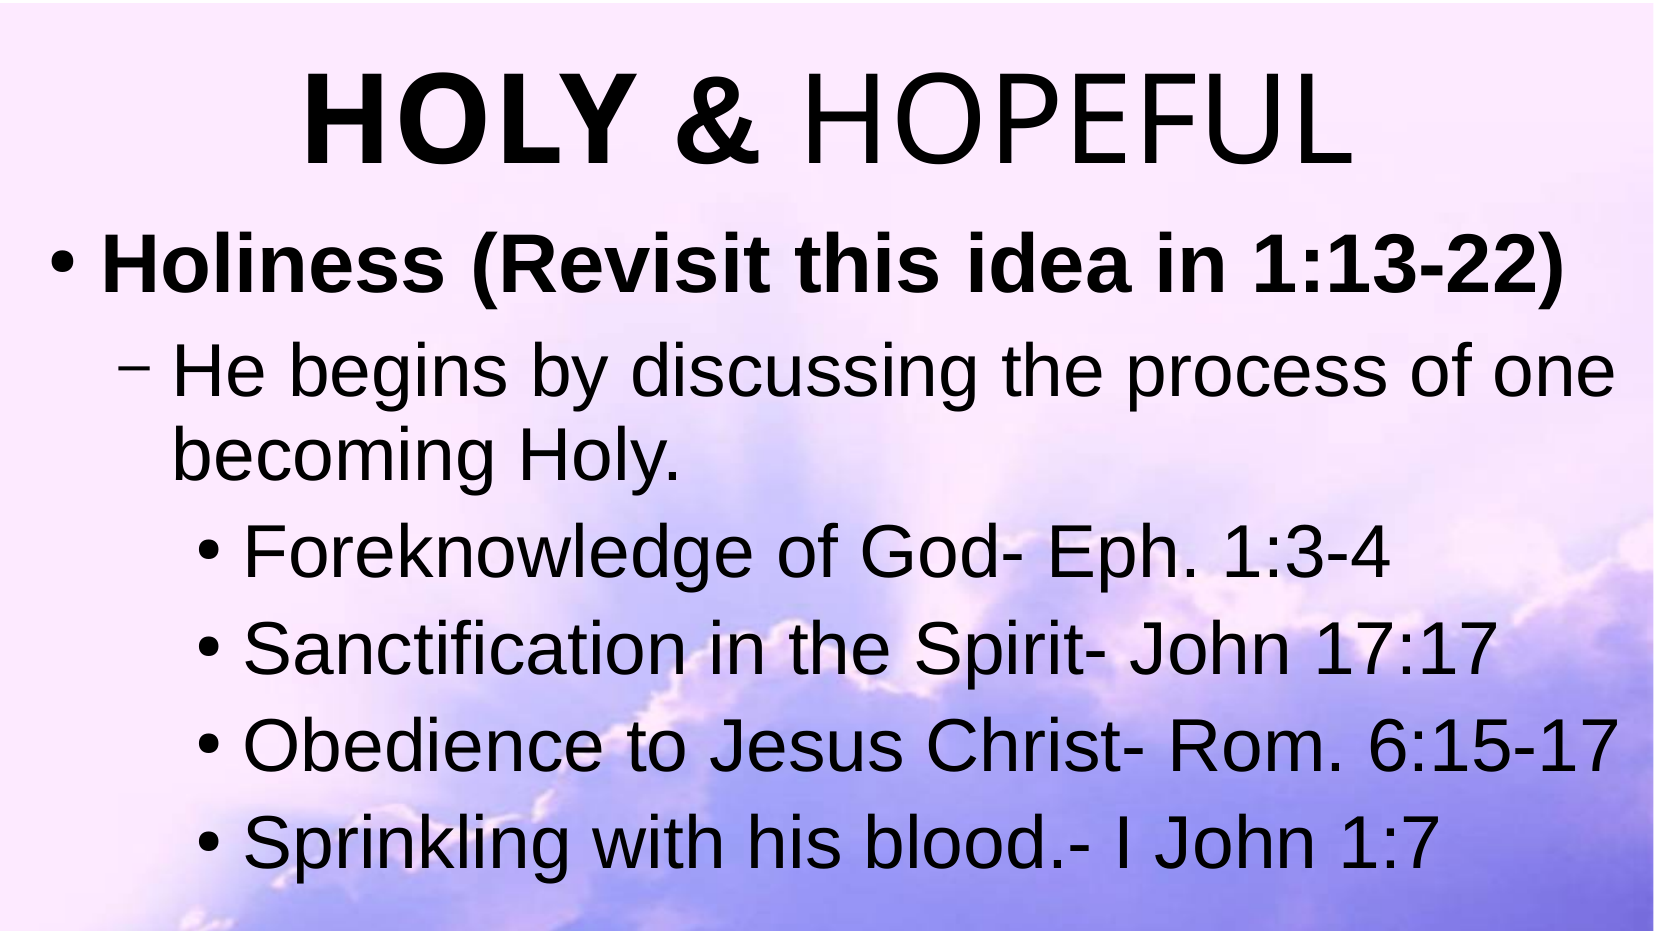

# HOLY & HOPEFUL
Holiness (Revisit this idea in 1:13-22)
He begins by discussing the process of one becoming Holy.
Foreknowledge of God- Eph. 1:3-4
Sanctification in the Spirit- John 17:17
Obedience to Jesus Christ- Rom. 6:15-17
Sprinkling with his blood.- I John 1:7